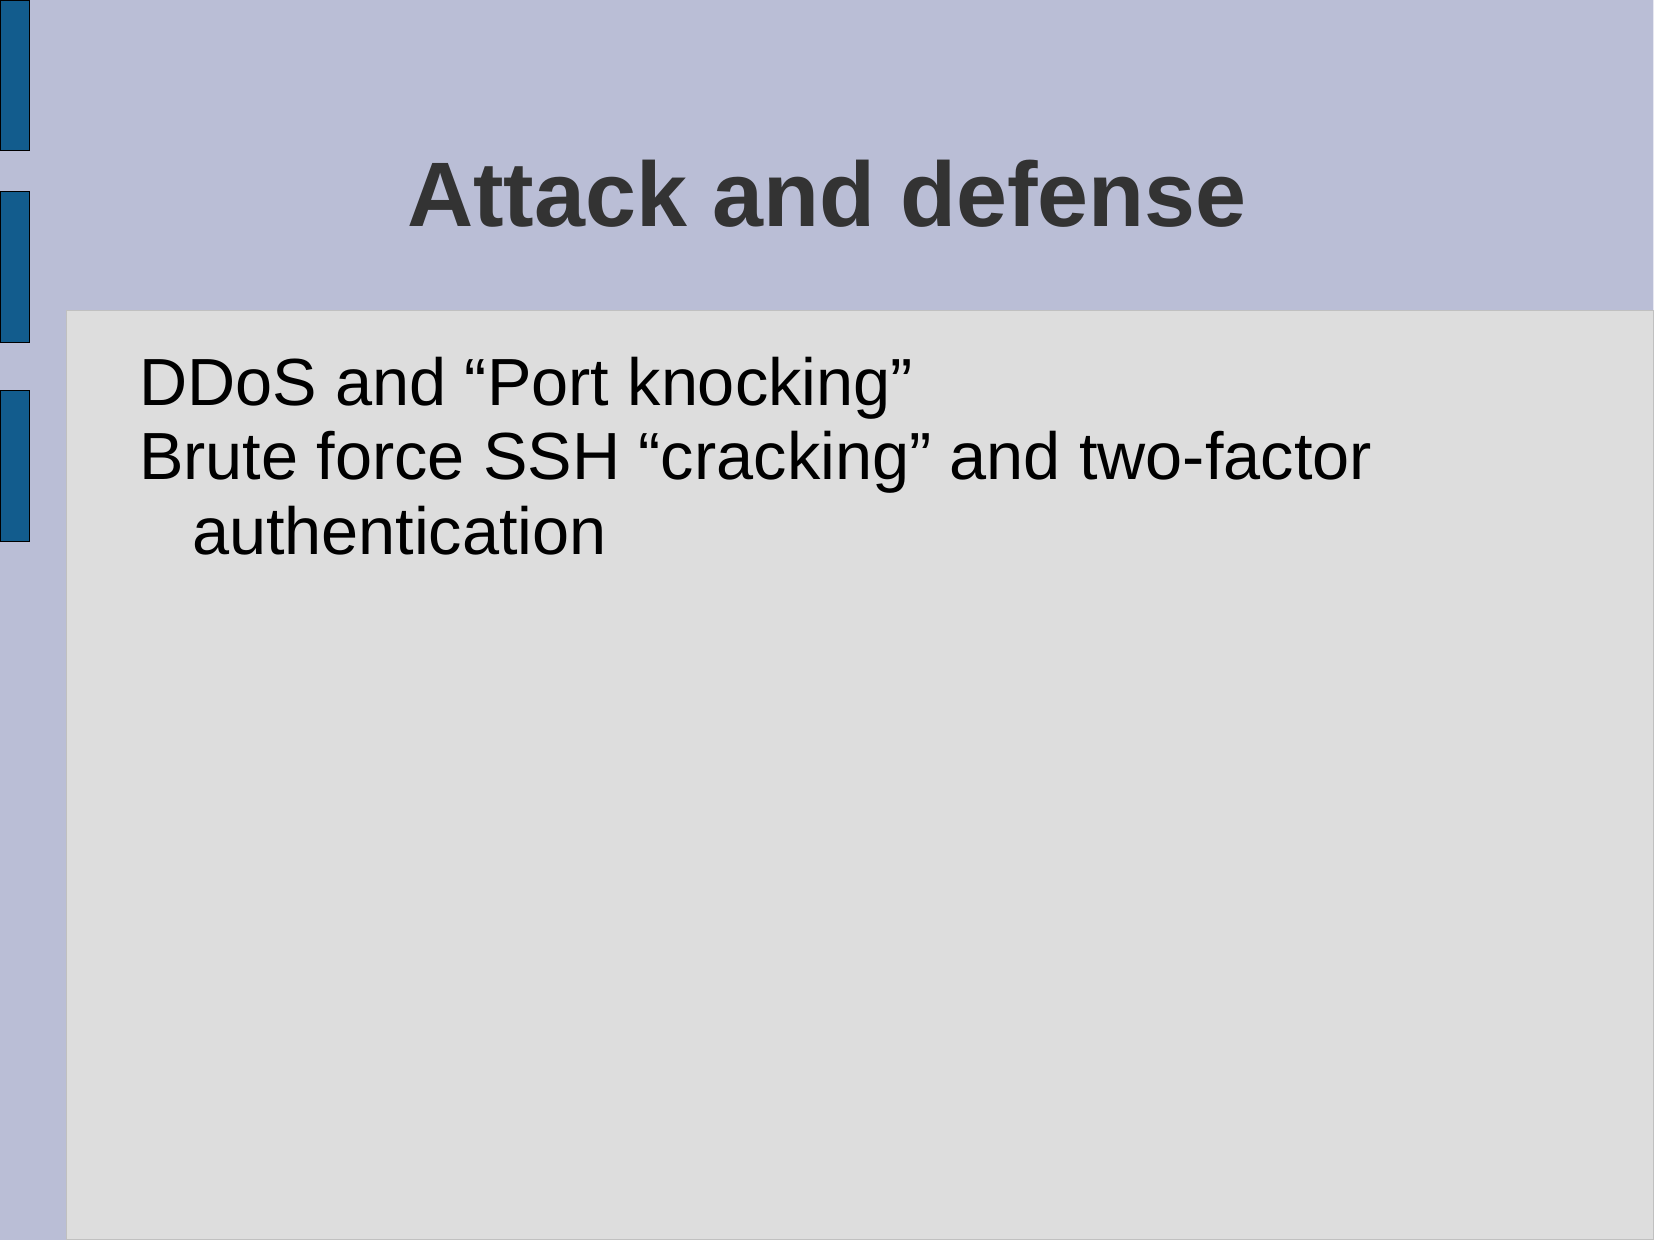

# Attack and defense
DDoS and “Port knocking”
Brute force SSH “cracking” and two-factor authentication